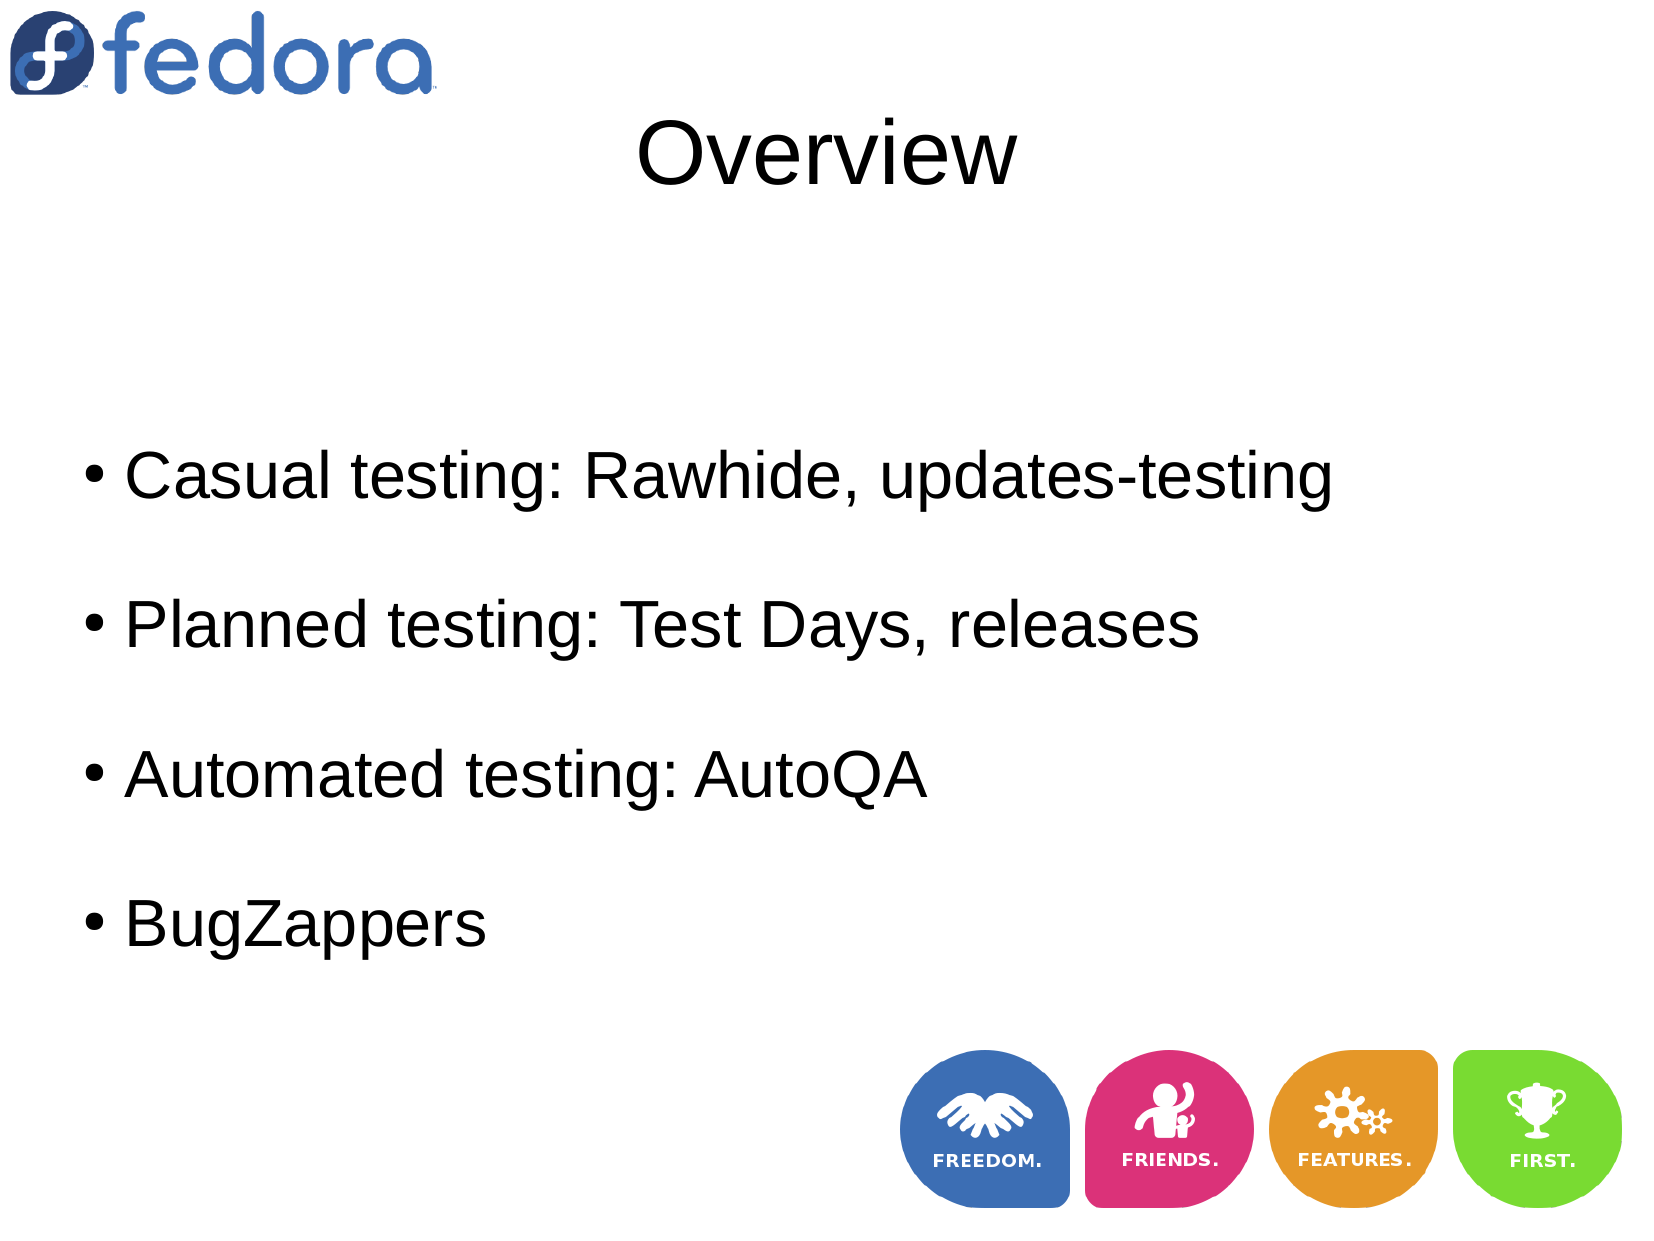

# Overview
 Casual testing: Rawhide, updates-testing
 Planned testing: Test Days, releases
 Automated testing: AutoQA
 BugZappers